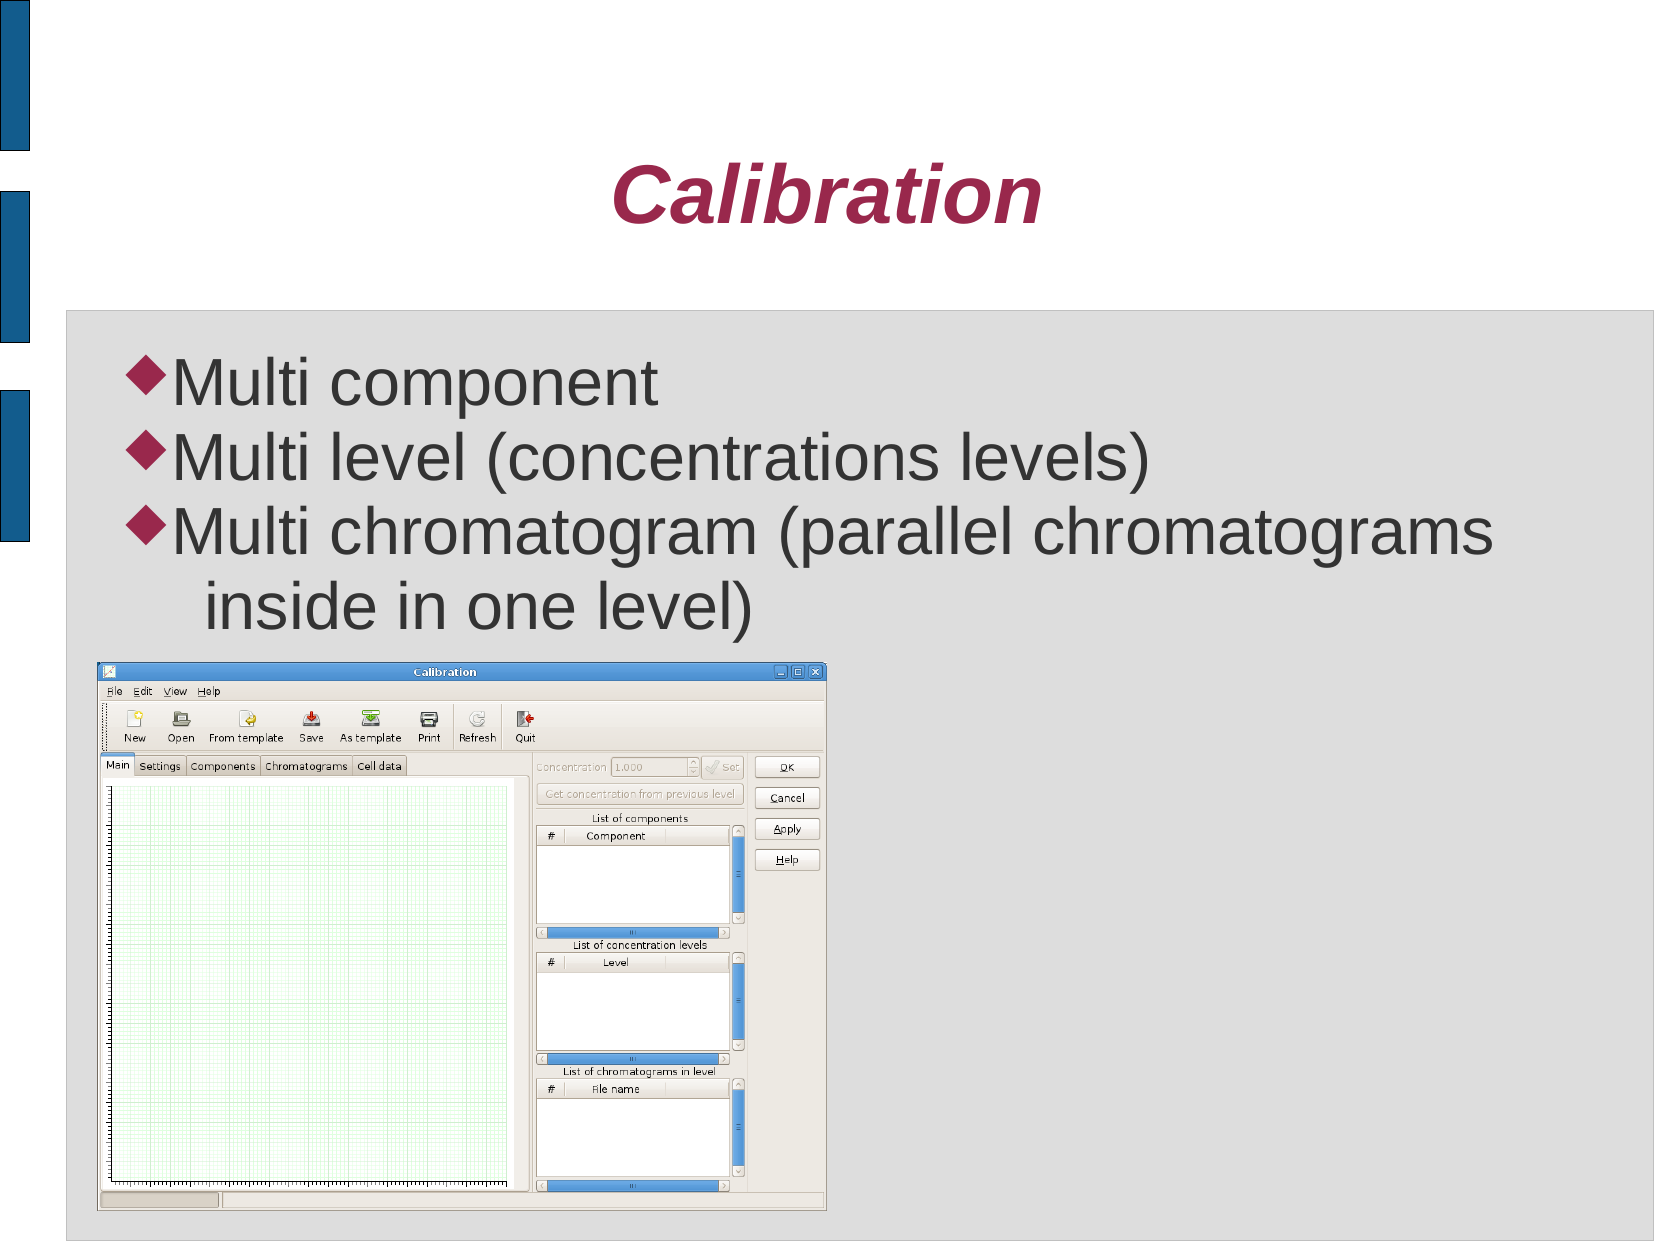

# Calibration
Multi component
Multi level (concentrations levels)
Multi chromatogram (parallel chromatograms inside in one level)